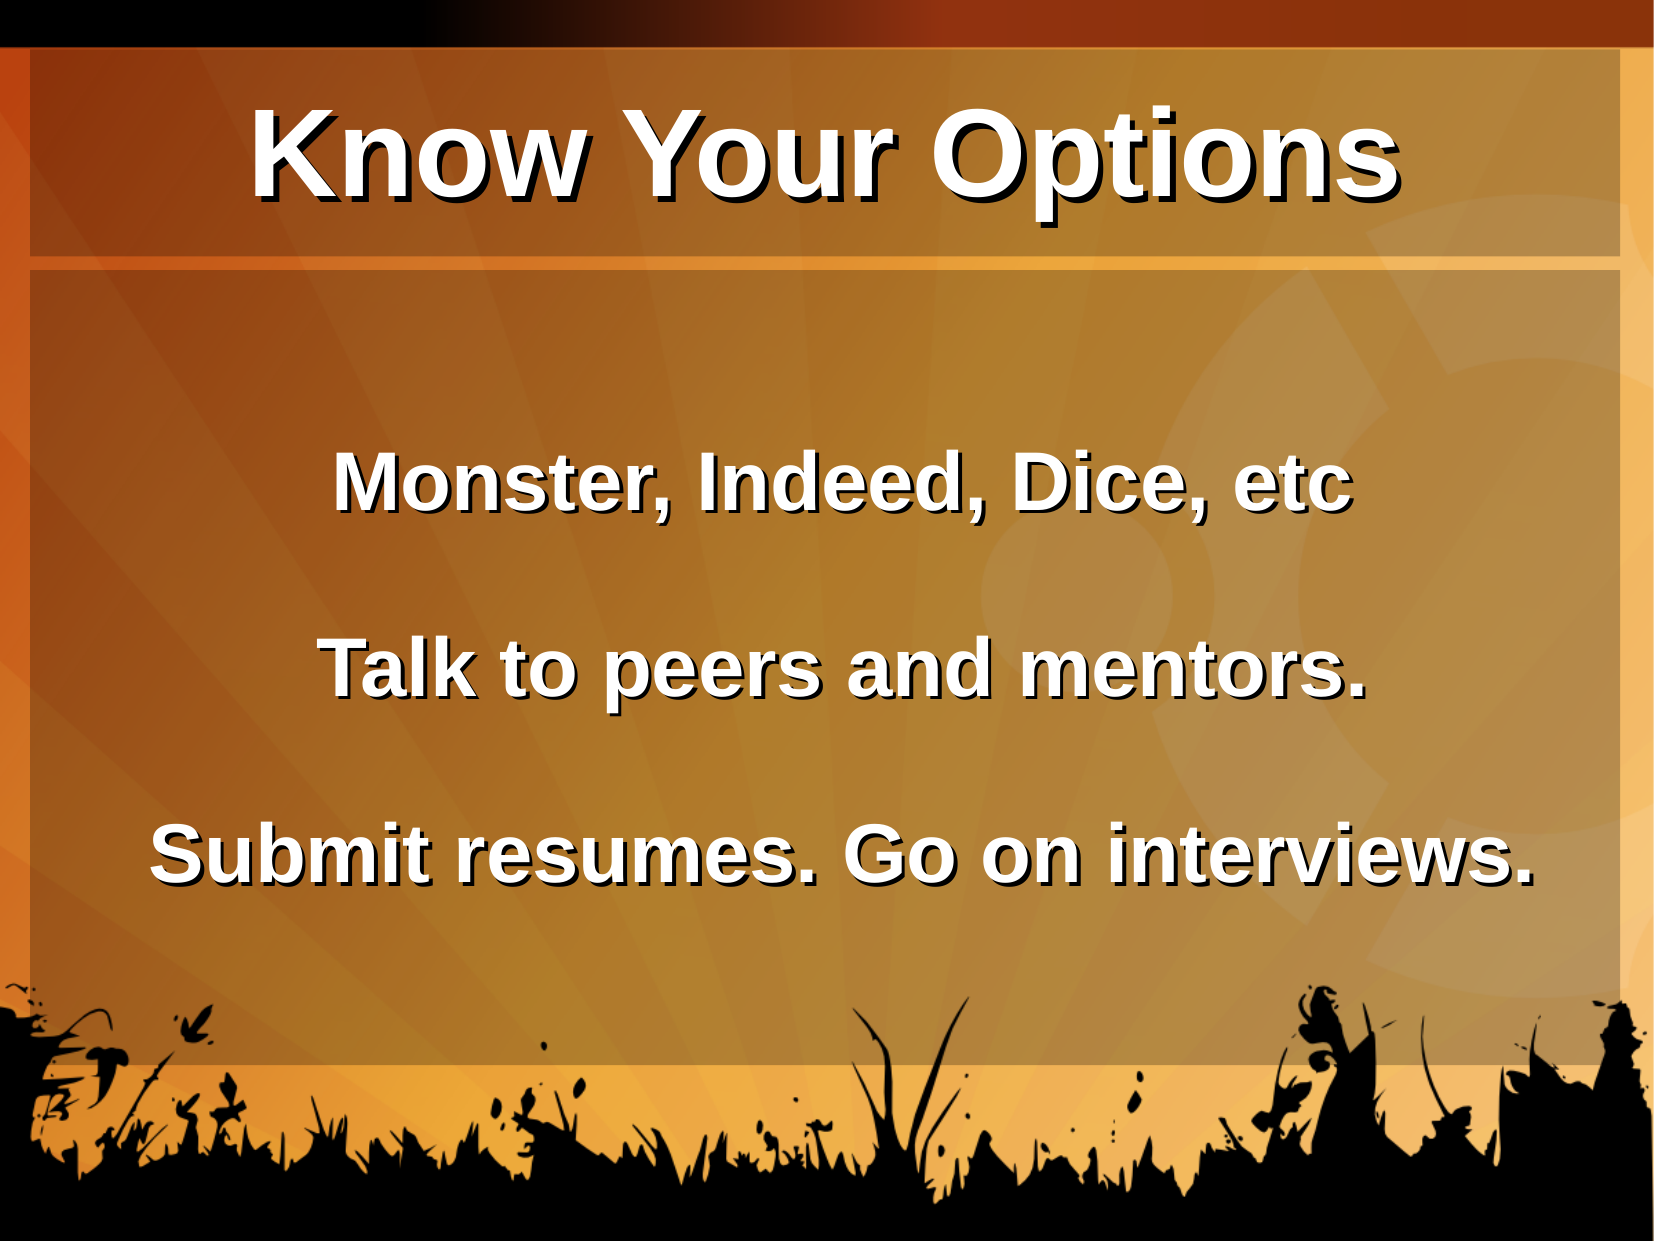

# Know Your Options
Monster, Indeed, Dice, etc
Talk to peers and mentors.
Submit resumes. Go on interviews.